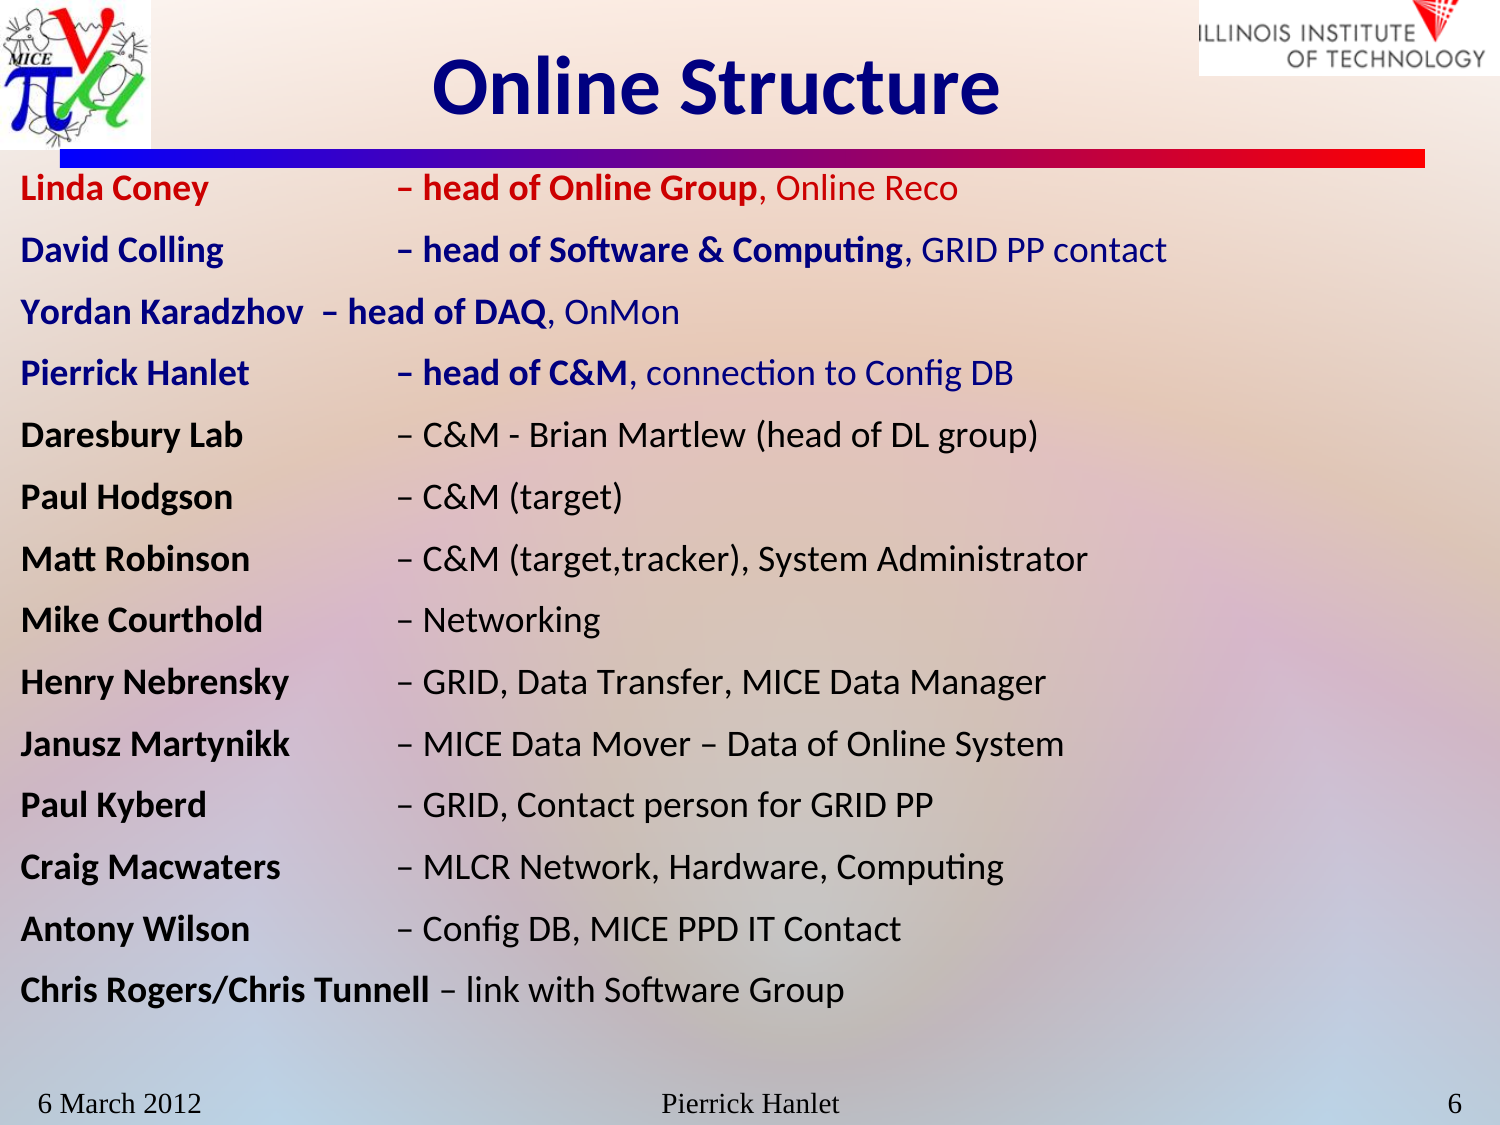

# Online Structure
Linda Coney 			– head of Online Group, Online Reco
David Colling 			– head of Software & Computing, GRID PP contact
Yordan Karadzhov 	– head of DAQ, OnMon
Pierrick Hanlet 		– head of C&M, connection to Config DB
Daresbury Lab 		– C&M - Brian Martlew (head of DL group)
Paul Hodgson 			– C&M (target)
Matt Robinson 		– C&M (target,tracker), System Administrator
Mike Courthold 		– Networking
Henry Nebrensky 		– GRID, Data Transfer, MICE Data Manager
Janusz Martynikk 		– MICE Data Mover – Data of Online System
Paul Kyberd 			– GRID, Contact person for GRID PP
Craig Macwaters 		– MLCR Network, Hardware, Computing
Antony Wilson 		– Config DB, MICE PPD IT Contact
Chris Rogers/Chris Tunnell – link with Software Group
6